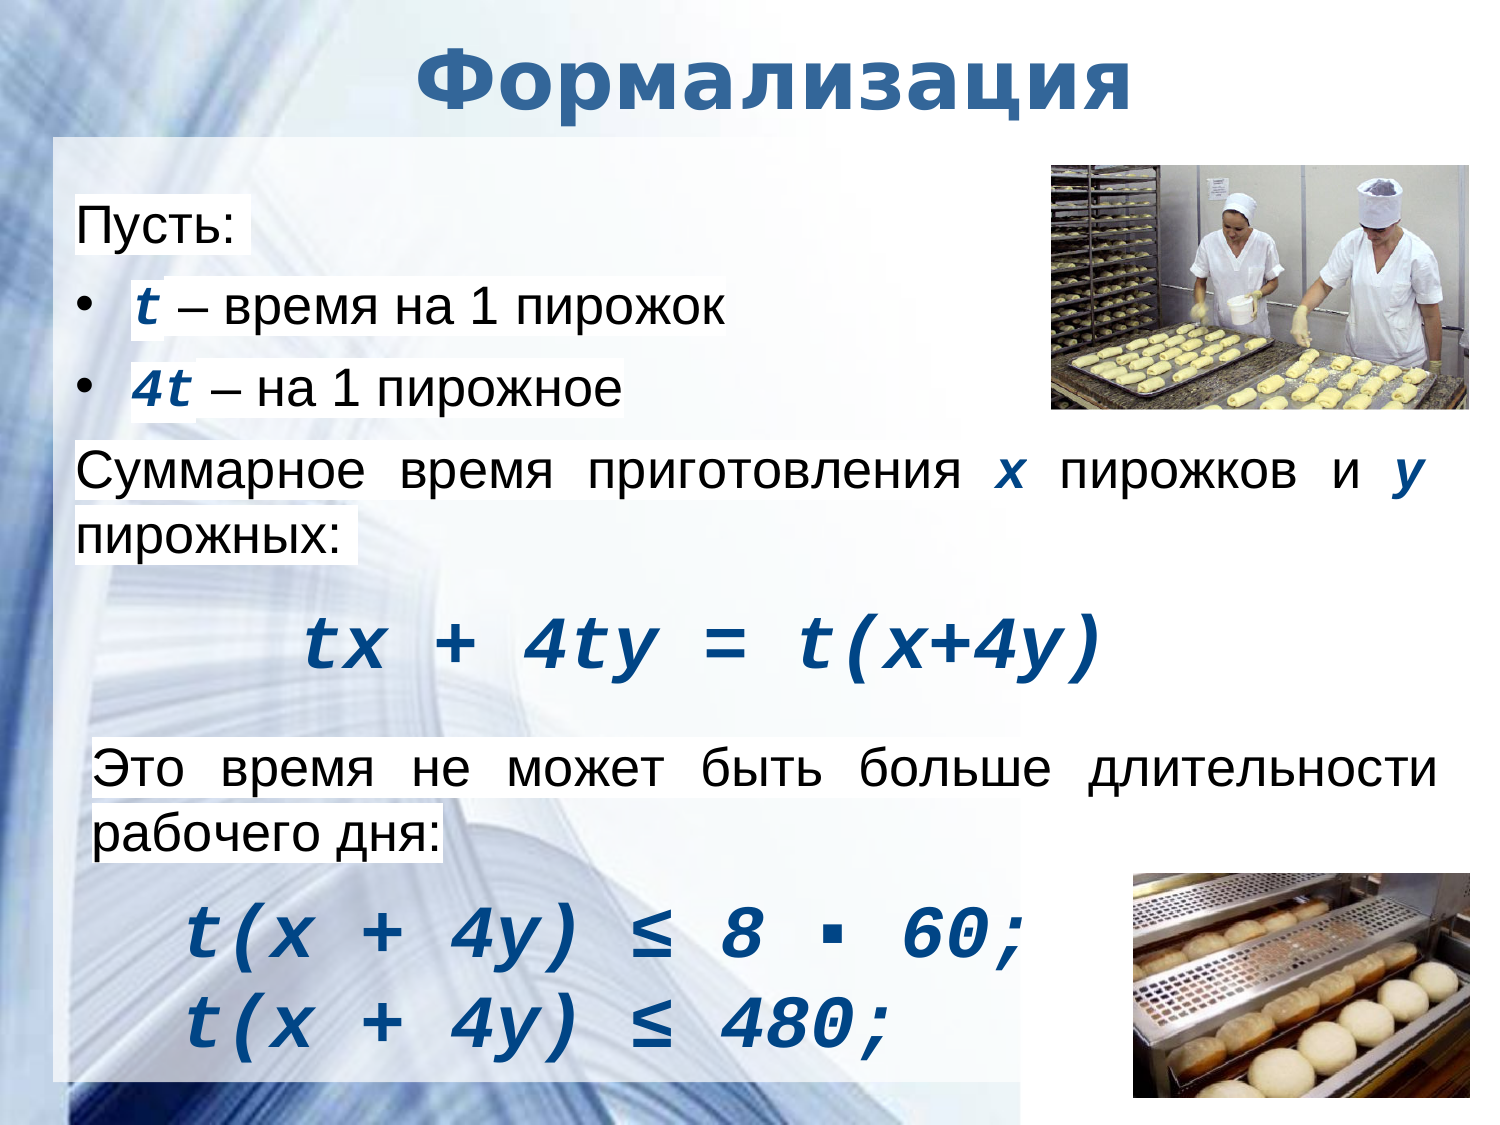

Формализация
# Пусть:
t – время на 1 пирожок
4t – на 1 пирожное
Суммарное время приготовления х пирожков и y пирожных:
tx + 4ty = t(x+4y)
Это время не может быть больше длительности рабочего дня:
t(x + 4y) ≤ 8 ▪ 60;
t(x + 4y) ≤ 480;